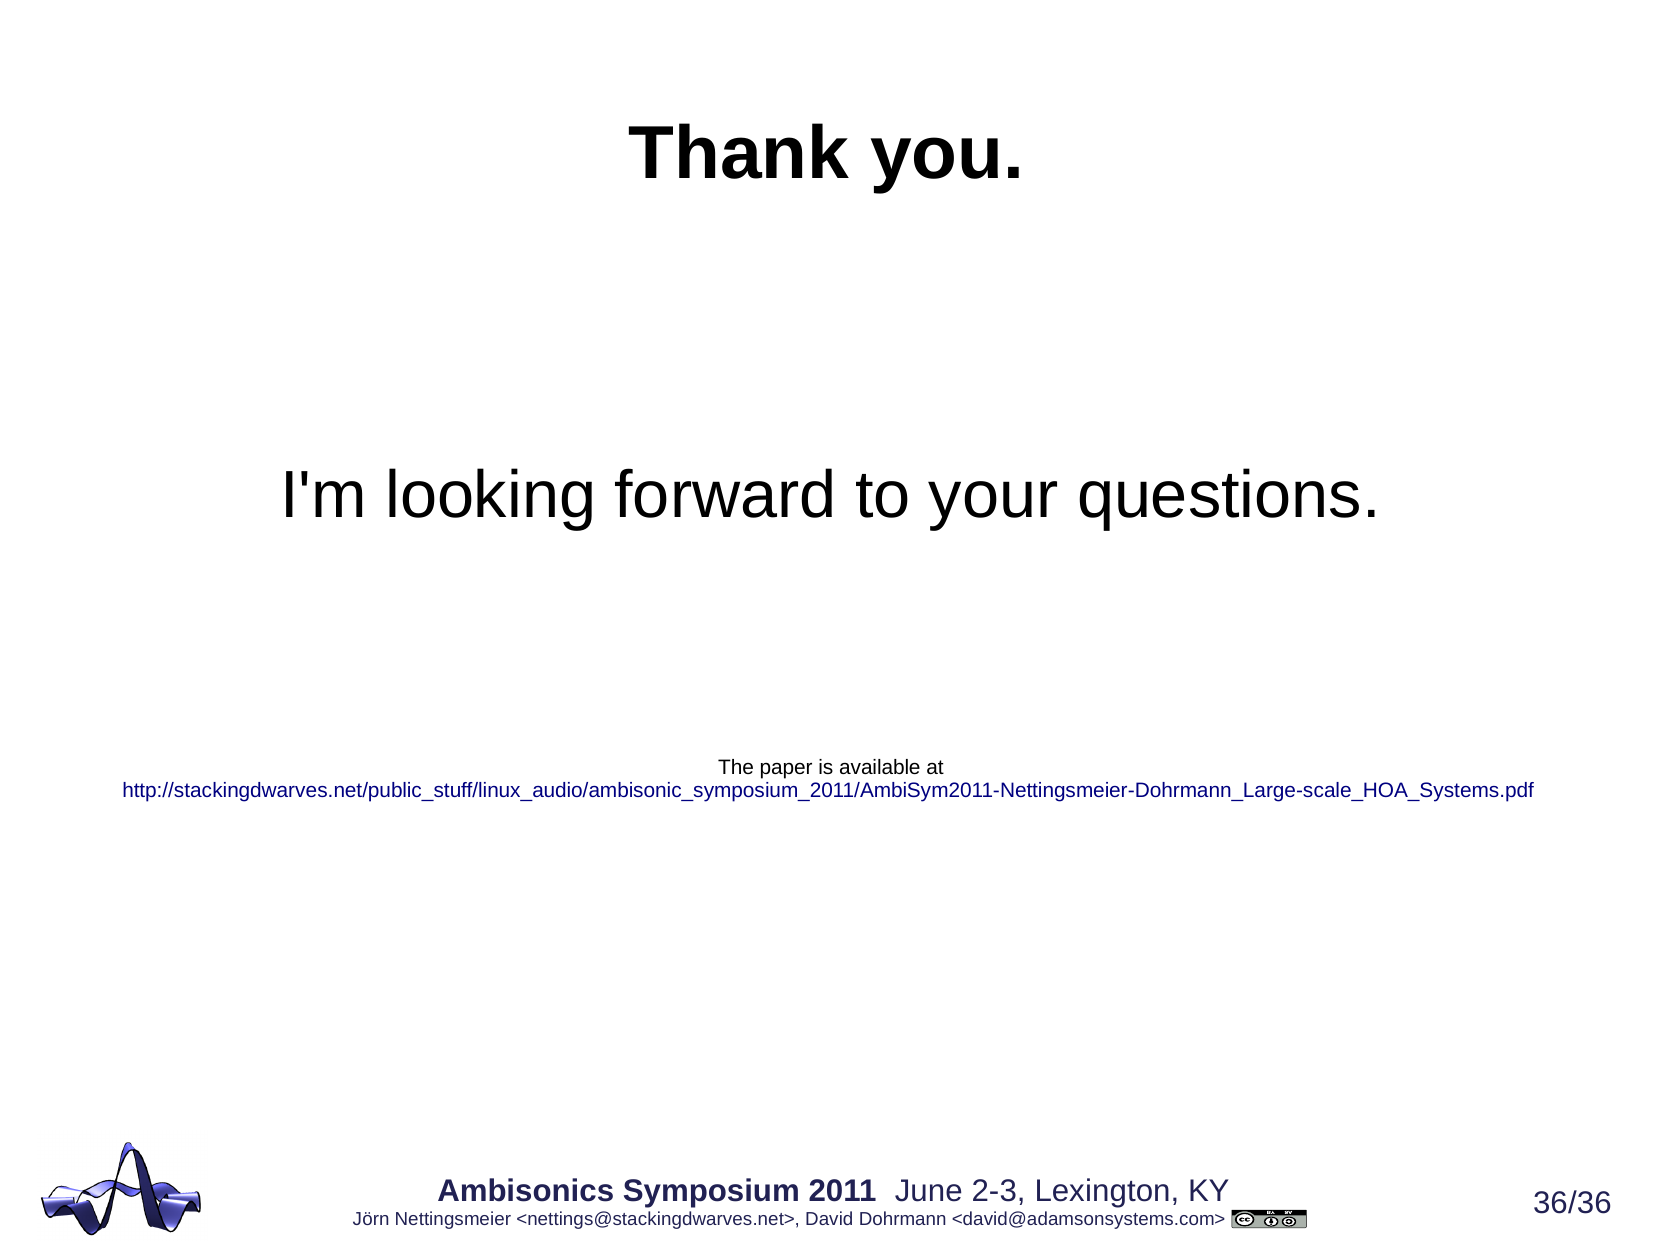

# Thank you.
I'm looking forward to your questions.
The paper is available at
http://stackingdwarves.net/public_stuff/linux_audio/ambisonic_symposium_2011/AmbiSym2011-Nettingsmeier-Dohrmann_Large-scale_HOA_Systems.pdf